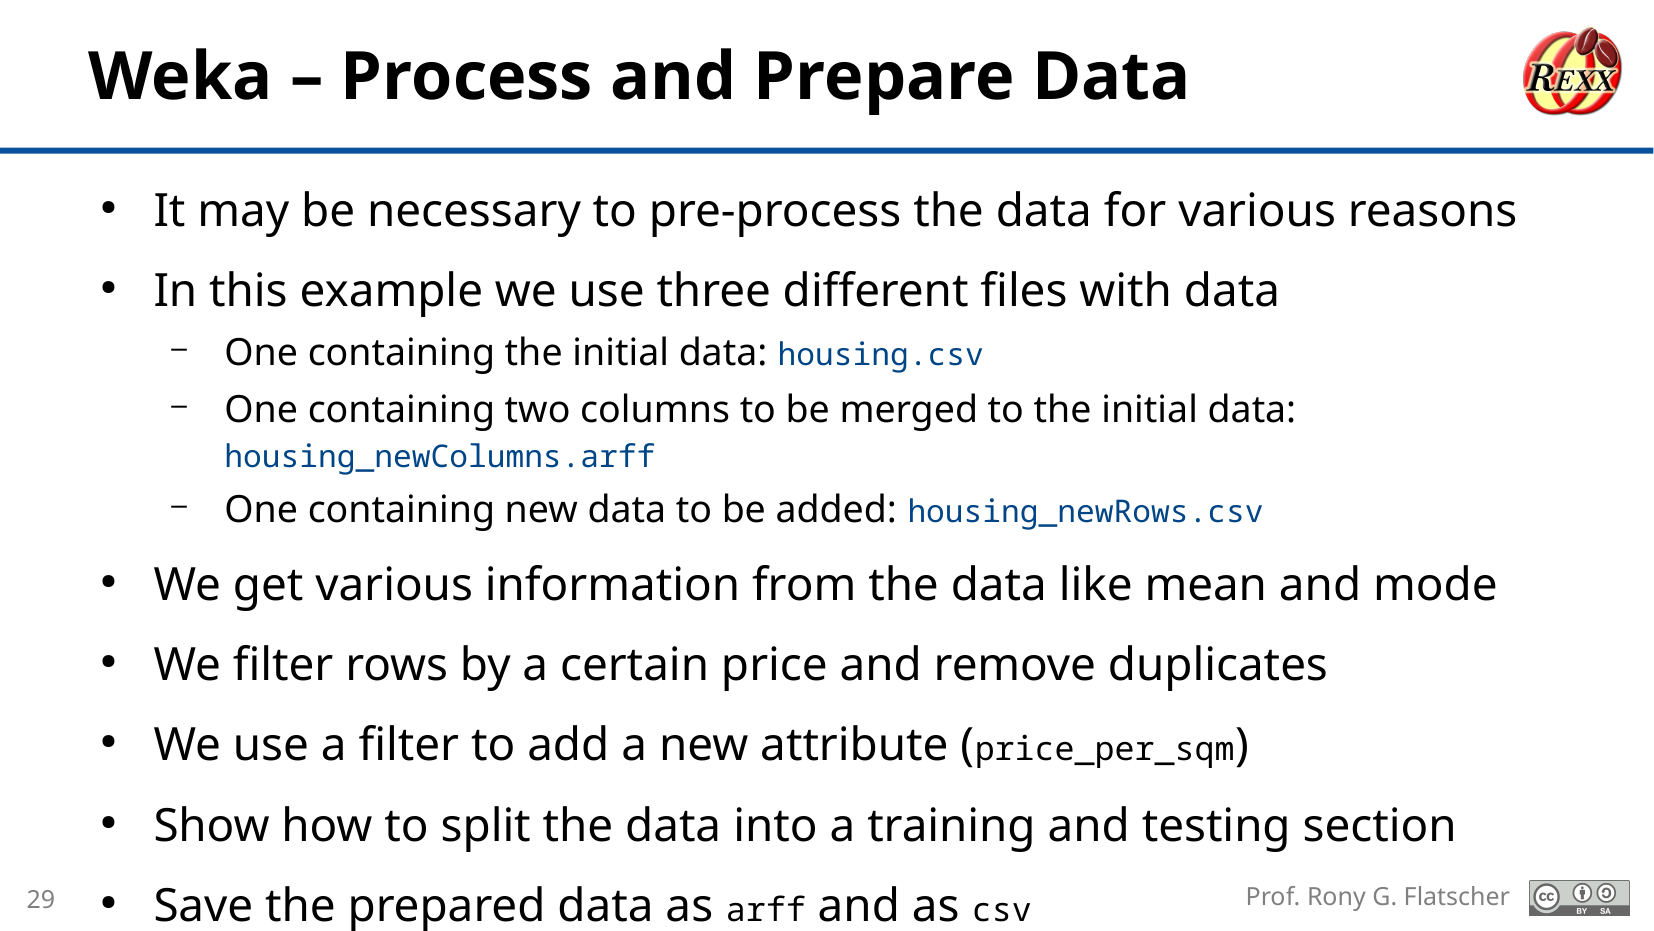

# Weka – Process and Prepare Data
It may be necessary to pre-process the data for various reasons
In this example we use three different files with data
One containing the initial data: housing.csv
One containing two columns to be merged to the initial data: housing_newColumns.arff
One containing new data to be added: housing_newRows.csv
We get various information from the data like mean and mode
We filter rows by a certain price and remove duplicates
We use a filter to add a new attribute (price_per_sqm)
Show how to split the data into a training and testing section
Save the prepared data as arff and as csv